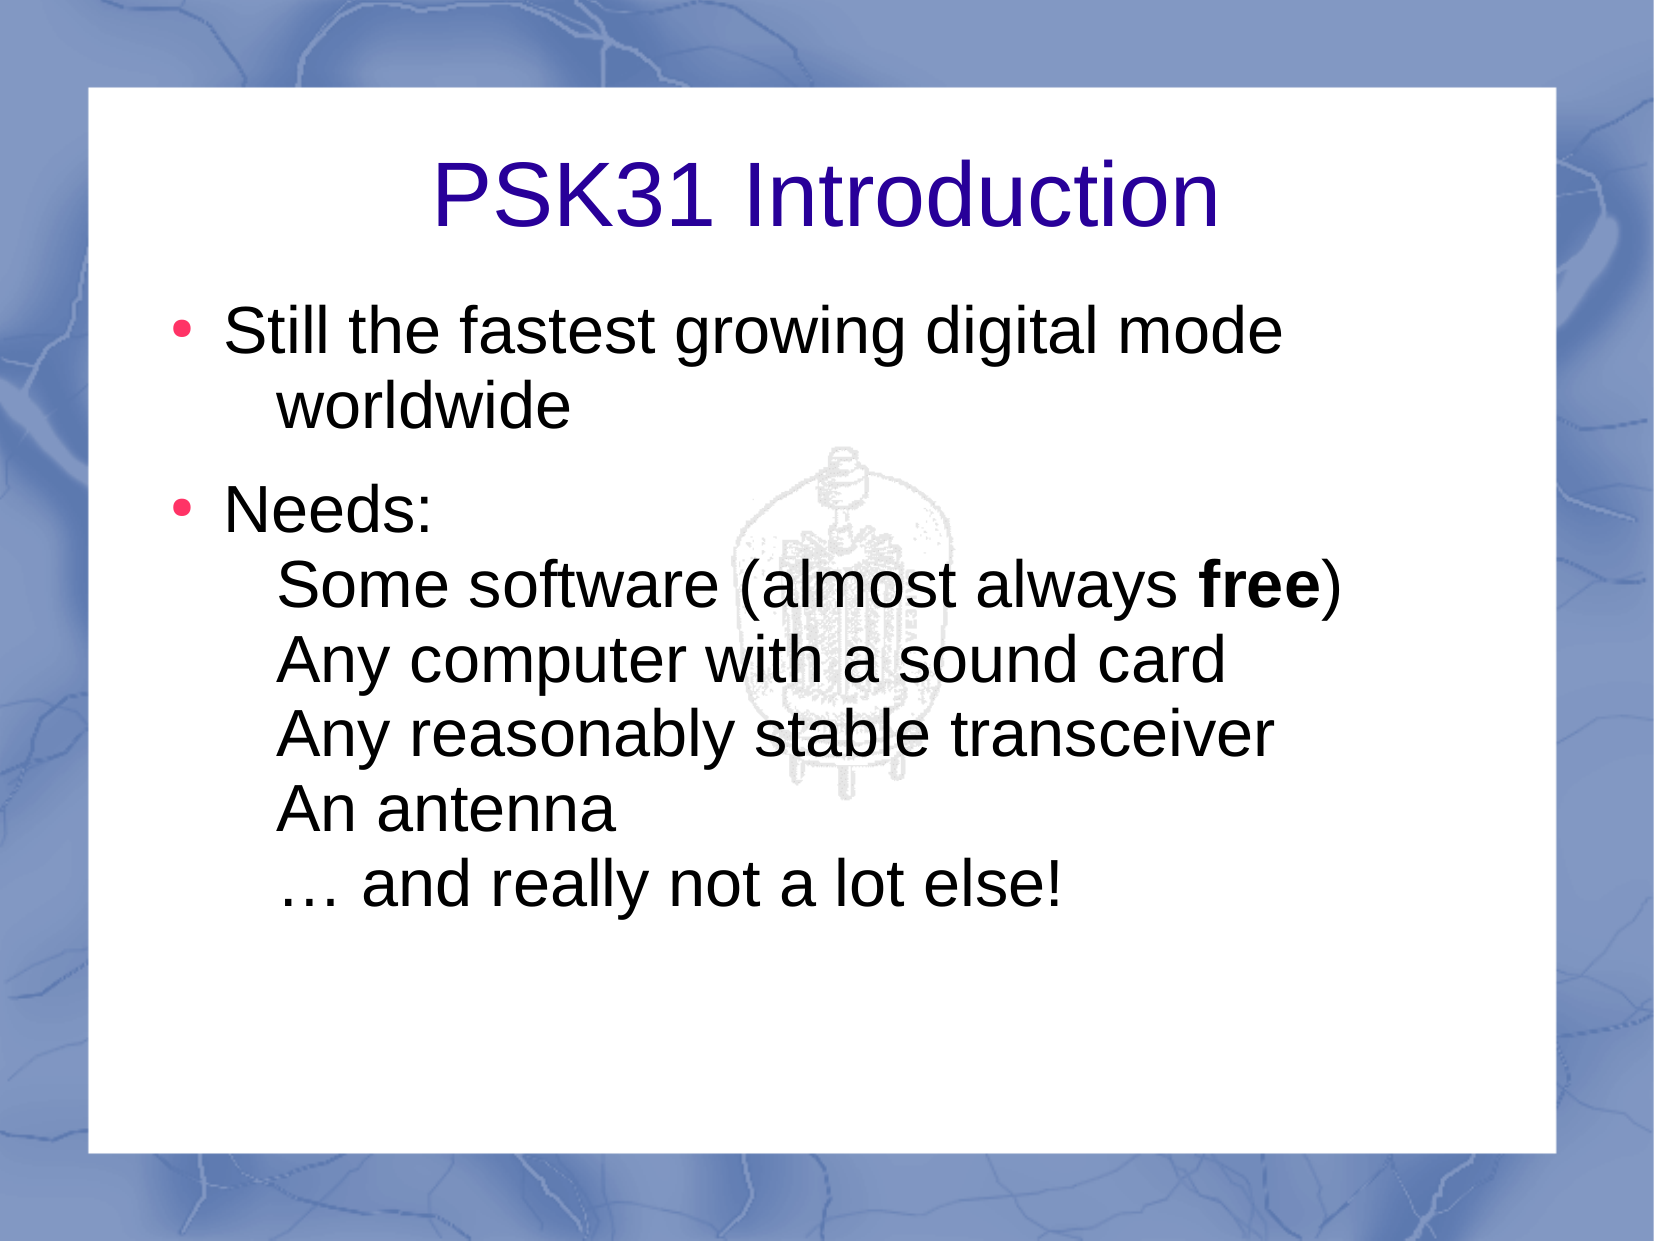

# PSK31 Introduction
Still the fastest growing digital mode worldwide
Needs:
Some software (almost always free)
Any computer with a sound card
Any reasonably stable transceiver
An antenna
… and really not a lot else!